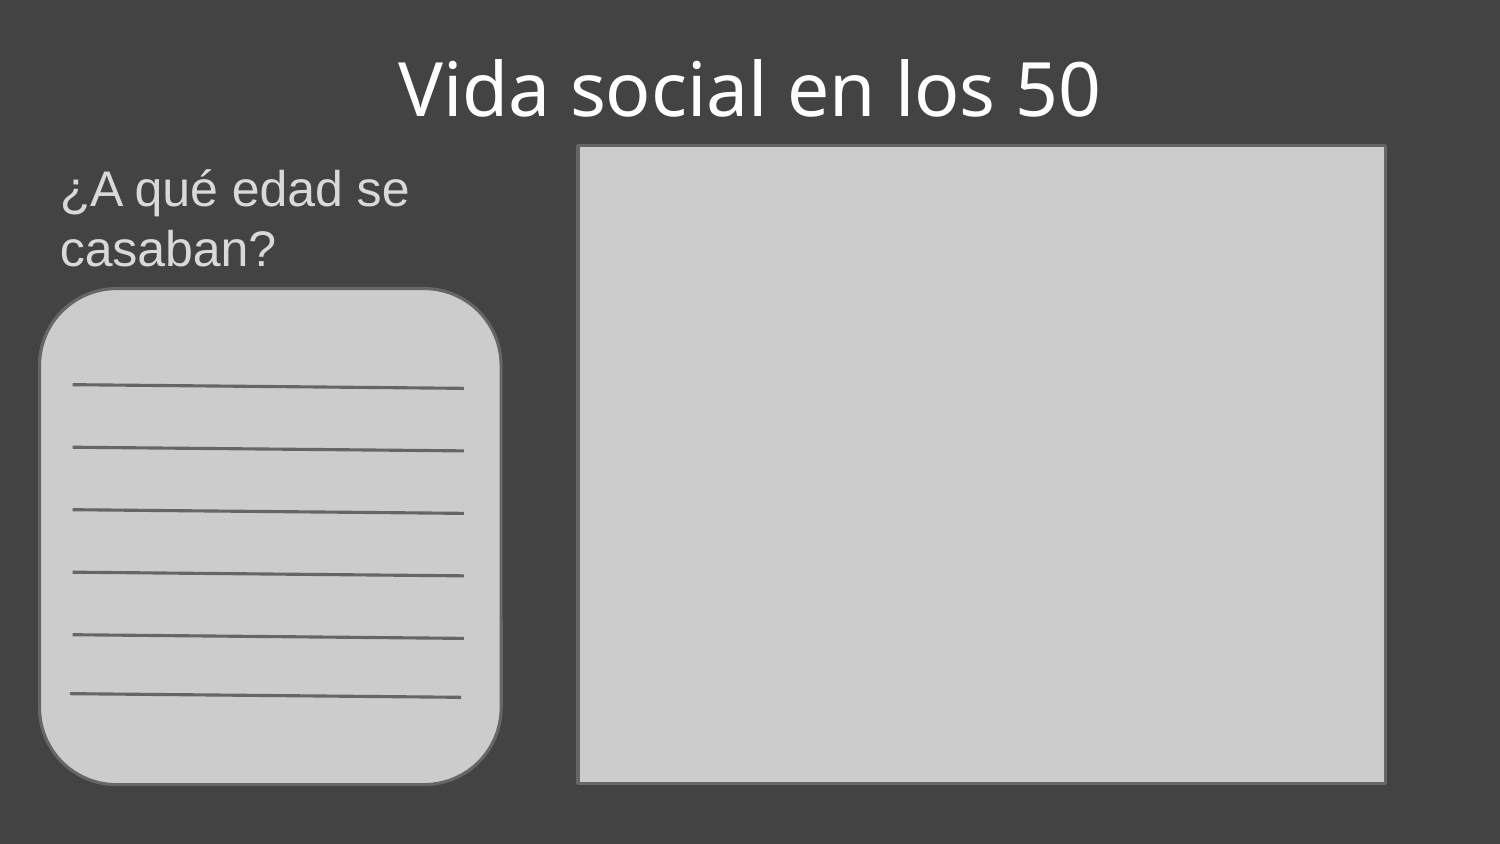

Vida social en los 50
¿A qué edad se casaban?